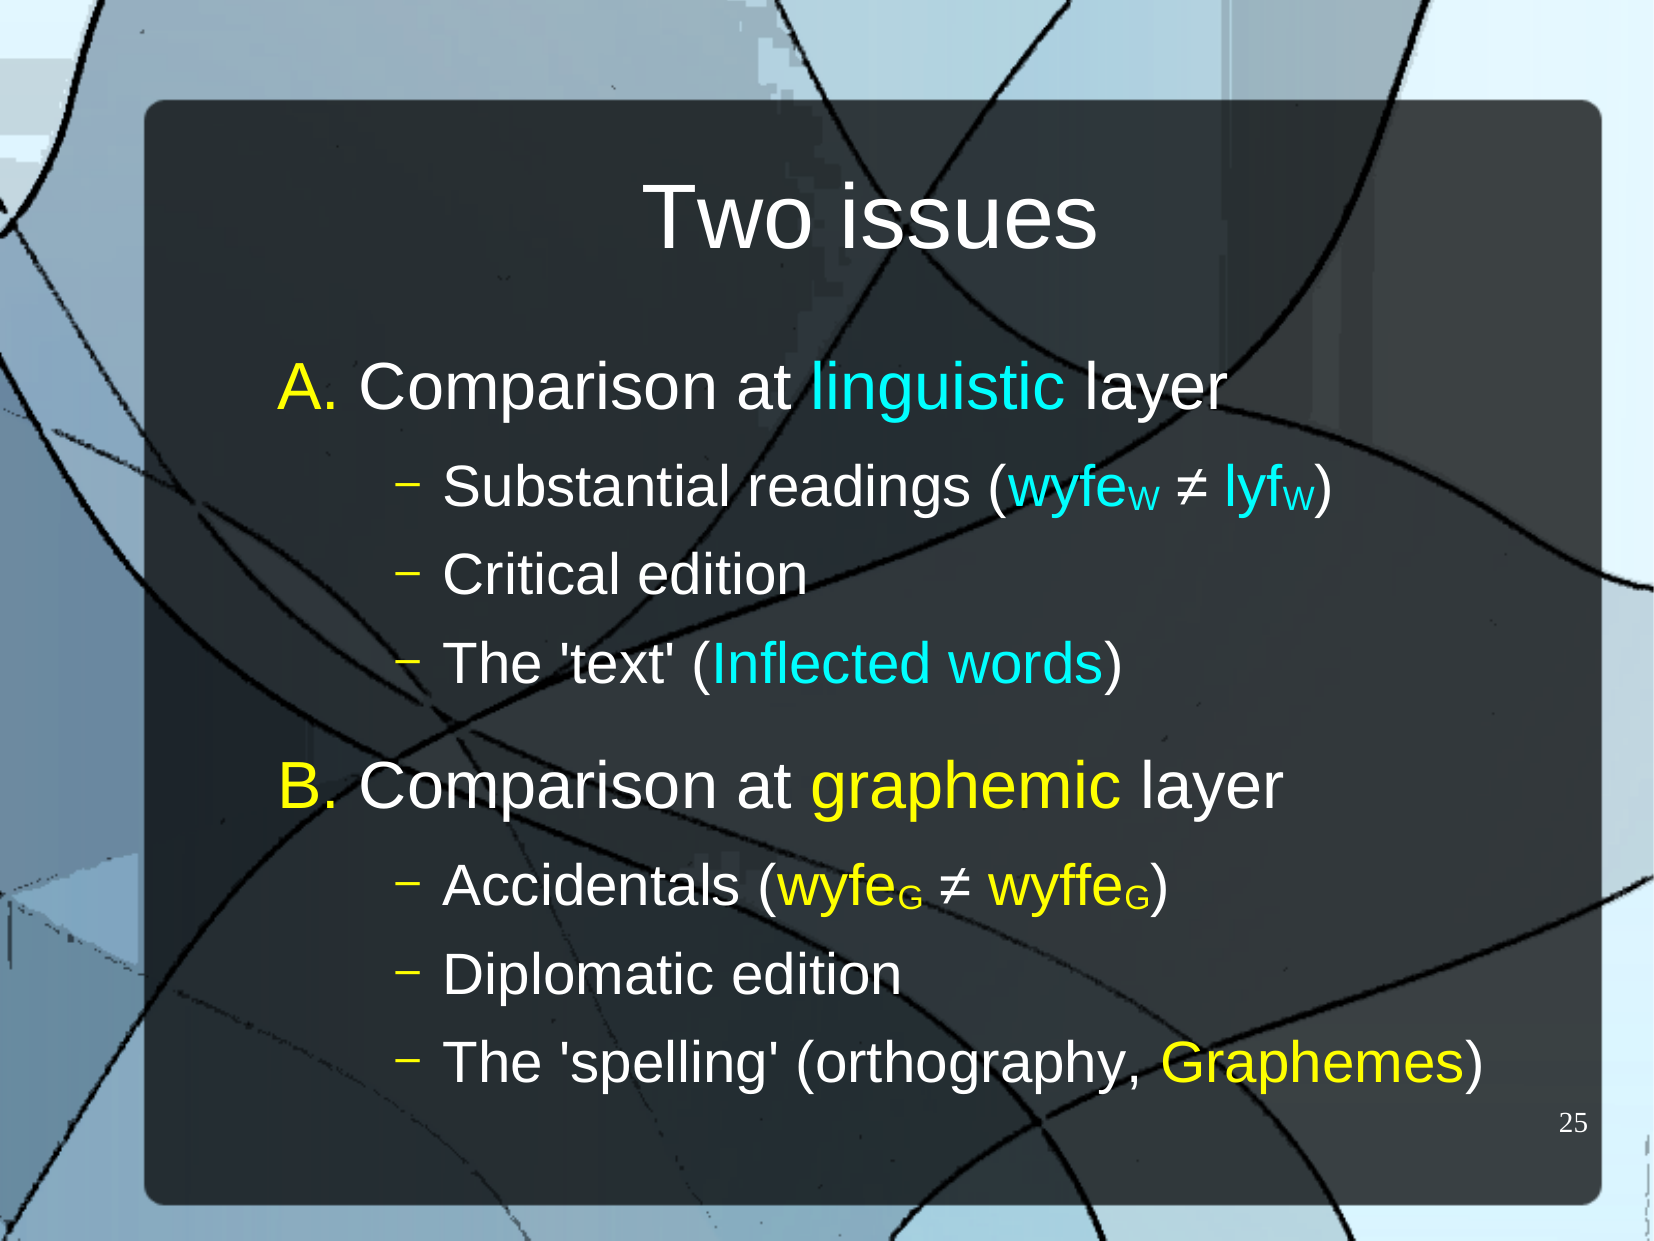

# Two issues
A. Comparison at linguistic layer
Substantial readings (wyfeW ≠ lyfW)
Critical edition
The 'text' (Inflected words)
B. Comparison at graphemic layer
Accidentals (wyfeG ≠ wyffeG)
Diplomatic edition
The 'spelling' (orthography, Graphemes)
25